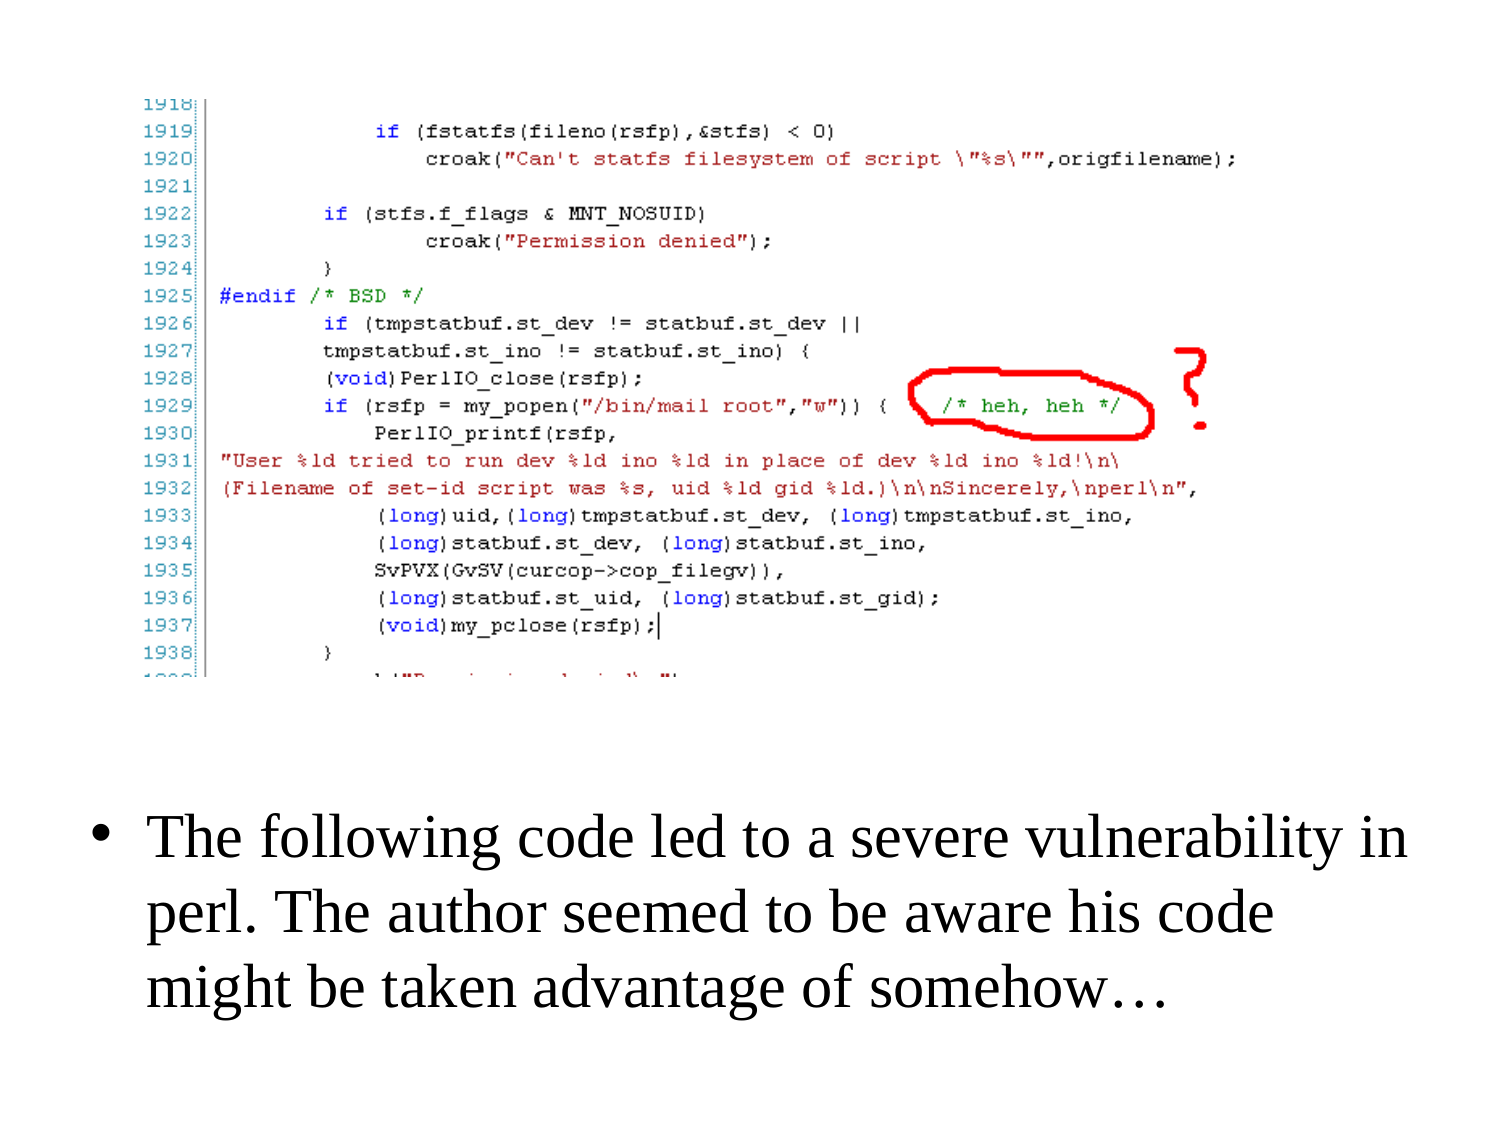

# The following code led to a severe vulnerability in perl. The author seemed to be aware his code might be taken advantage of somehow…